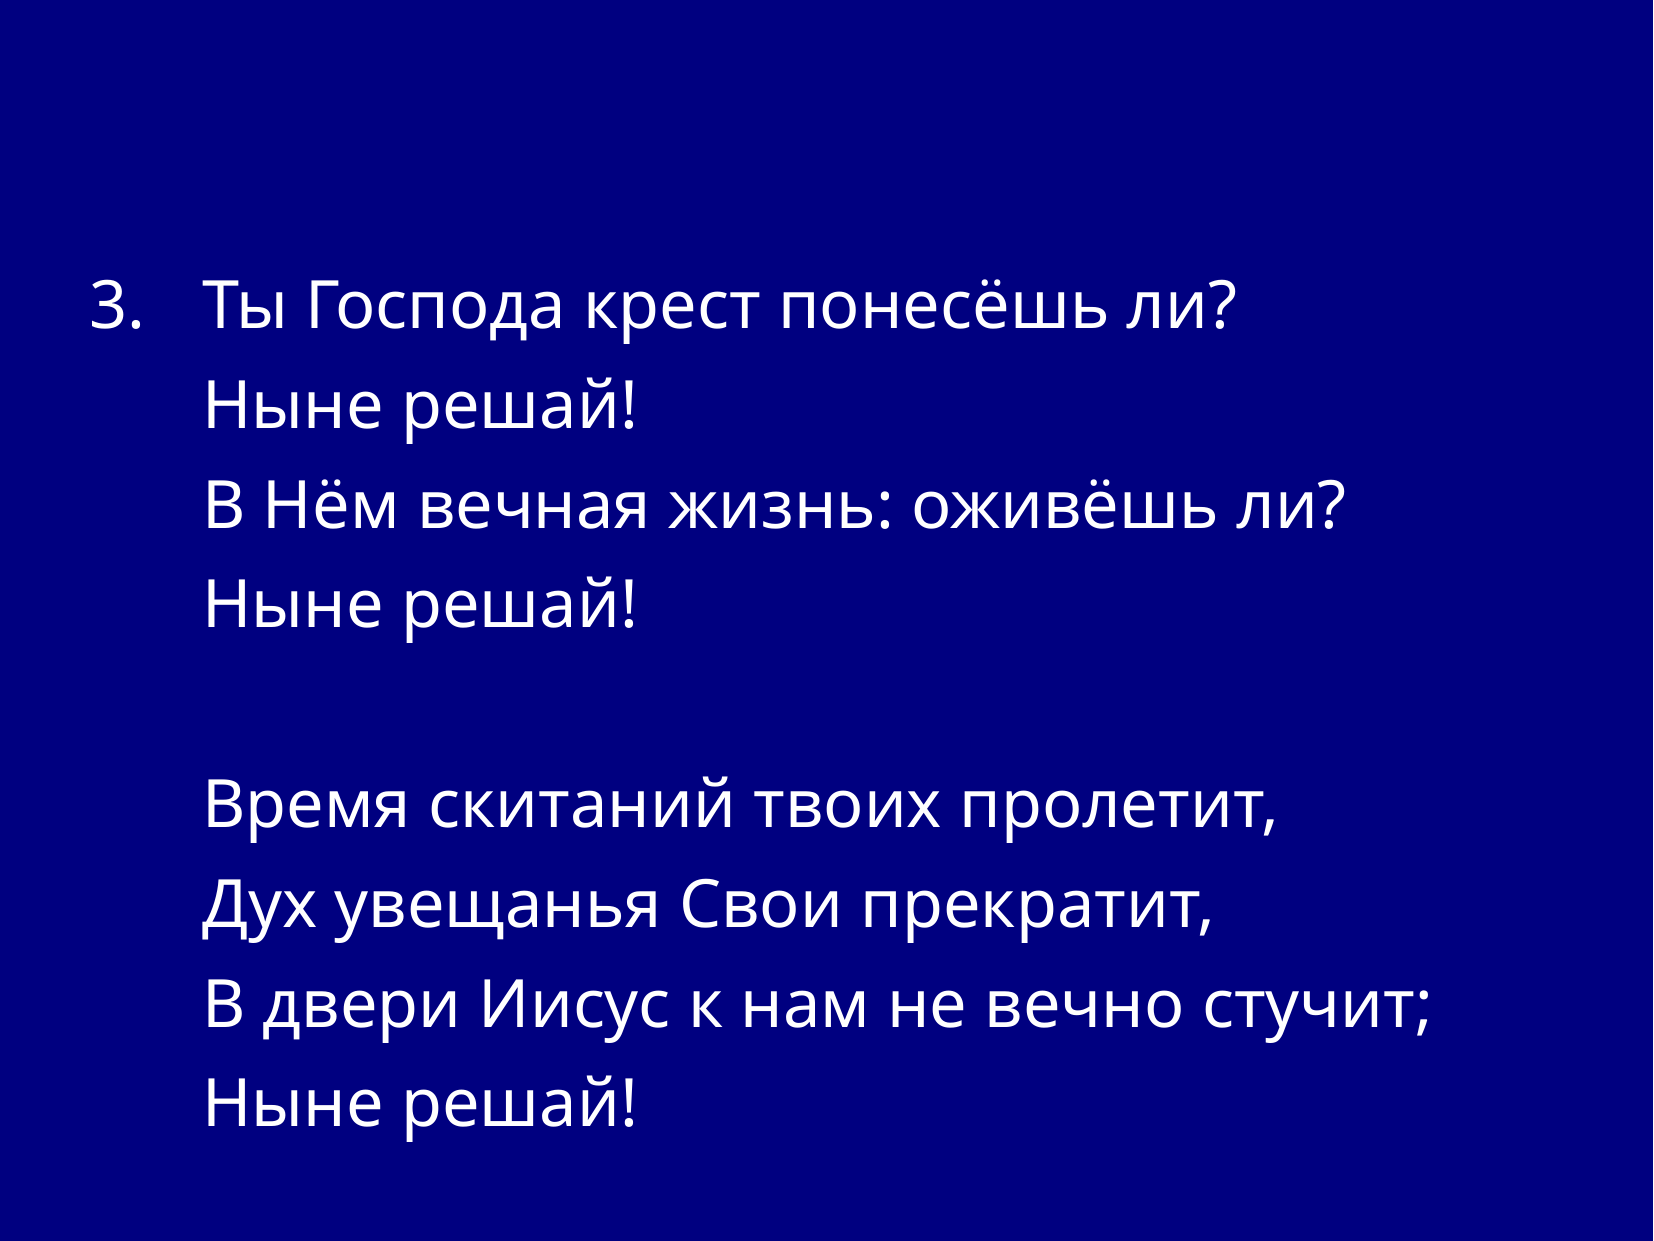

3.	Ты Господа крест понесёшь ли?
	Ныне решай!
	В Нём вечная жизнь: оживёшь ли?
	Ныне решай!
	Время скитаний твоих пролетит,
	Дух увещанья Свои прекратит,
	В двери Иисус к нам не вечно стучит;
	Ныне решай!